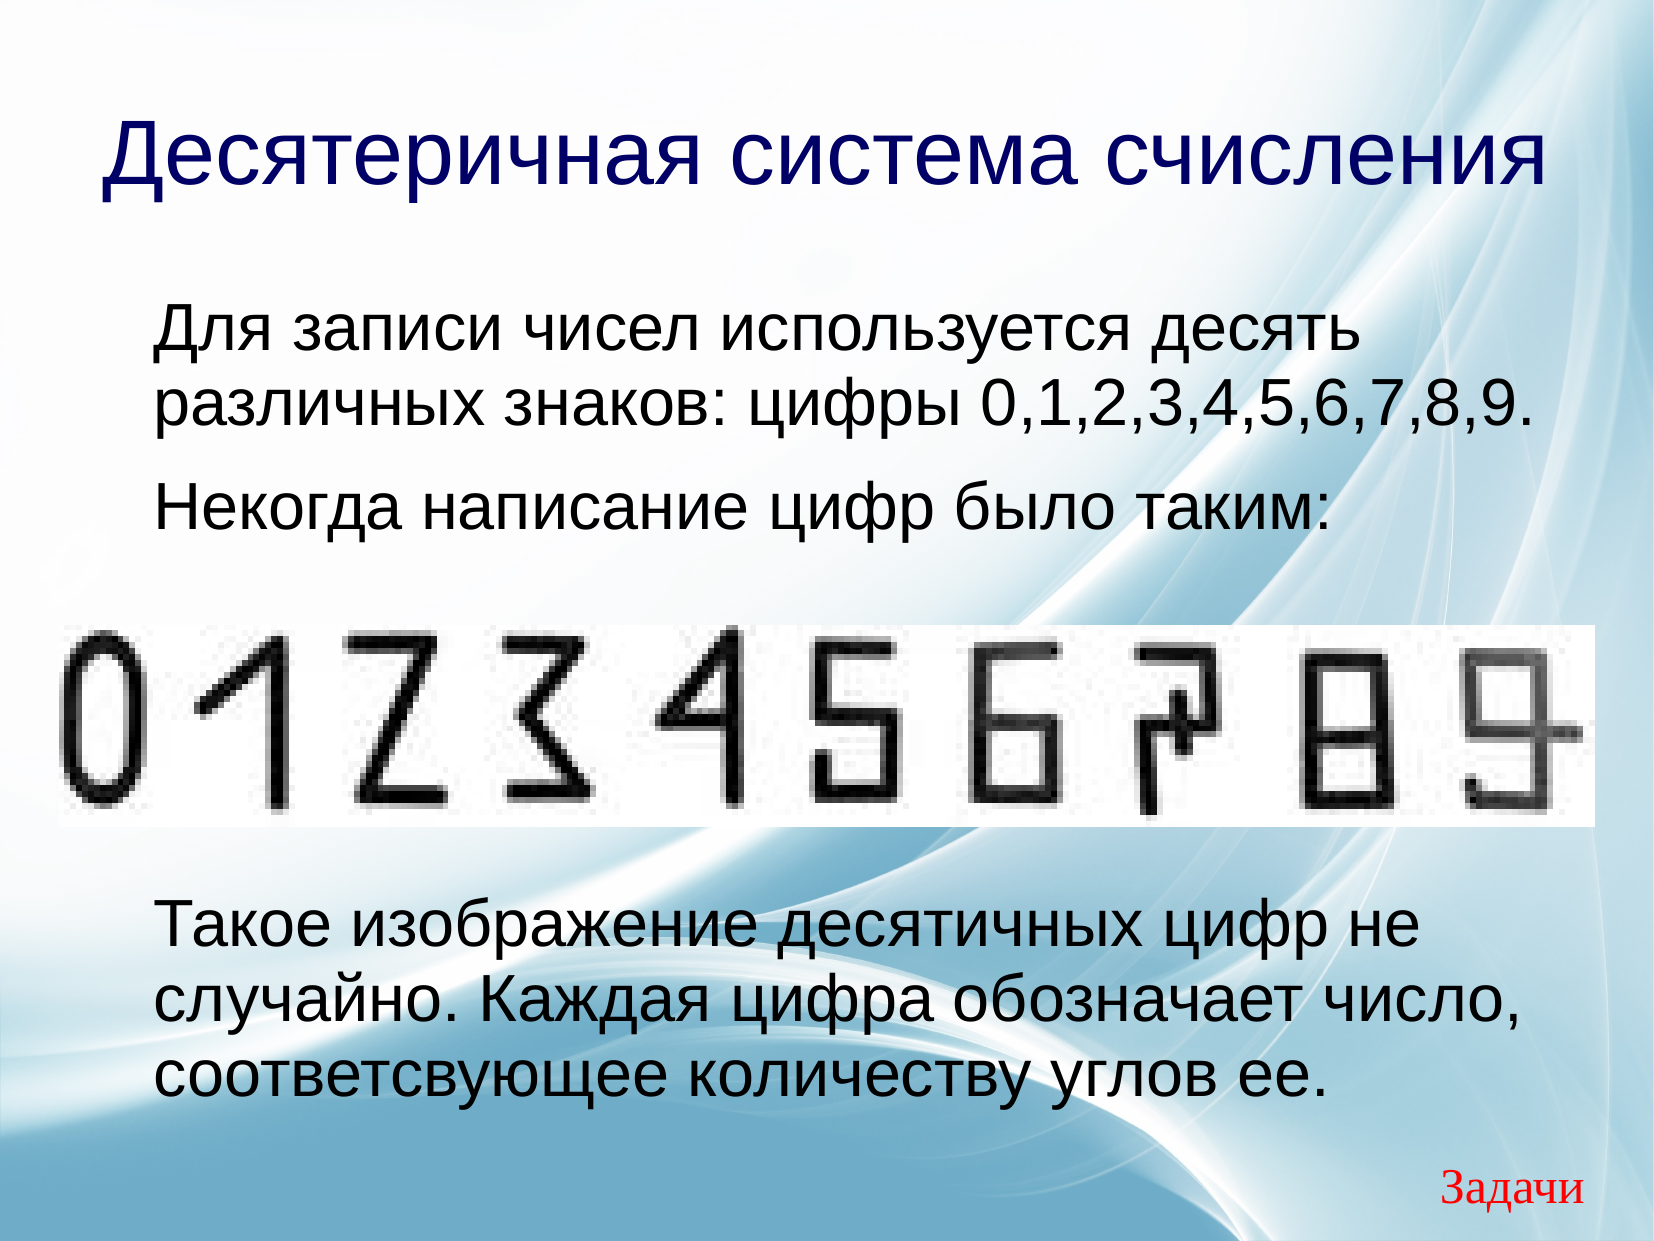

# Десятеричная система счисления
Для записи чисел используется десять различных знаков: цифры 0,1,2,3,4,5,6,7,8,9.
Некогда написание цифр было таким:
Такое изображение десятичных цифр не случайно. Каждая цифра обозначает число, соответсвующее количеству углов ее.
Задачи